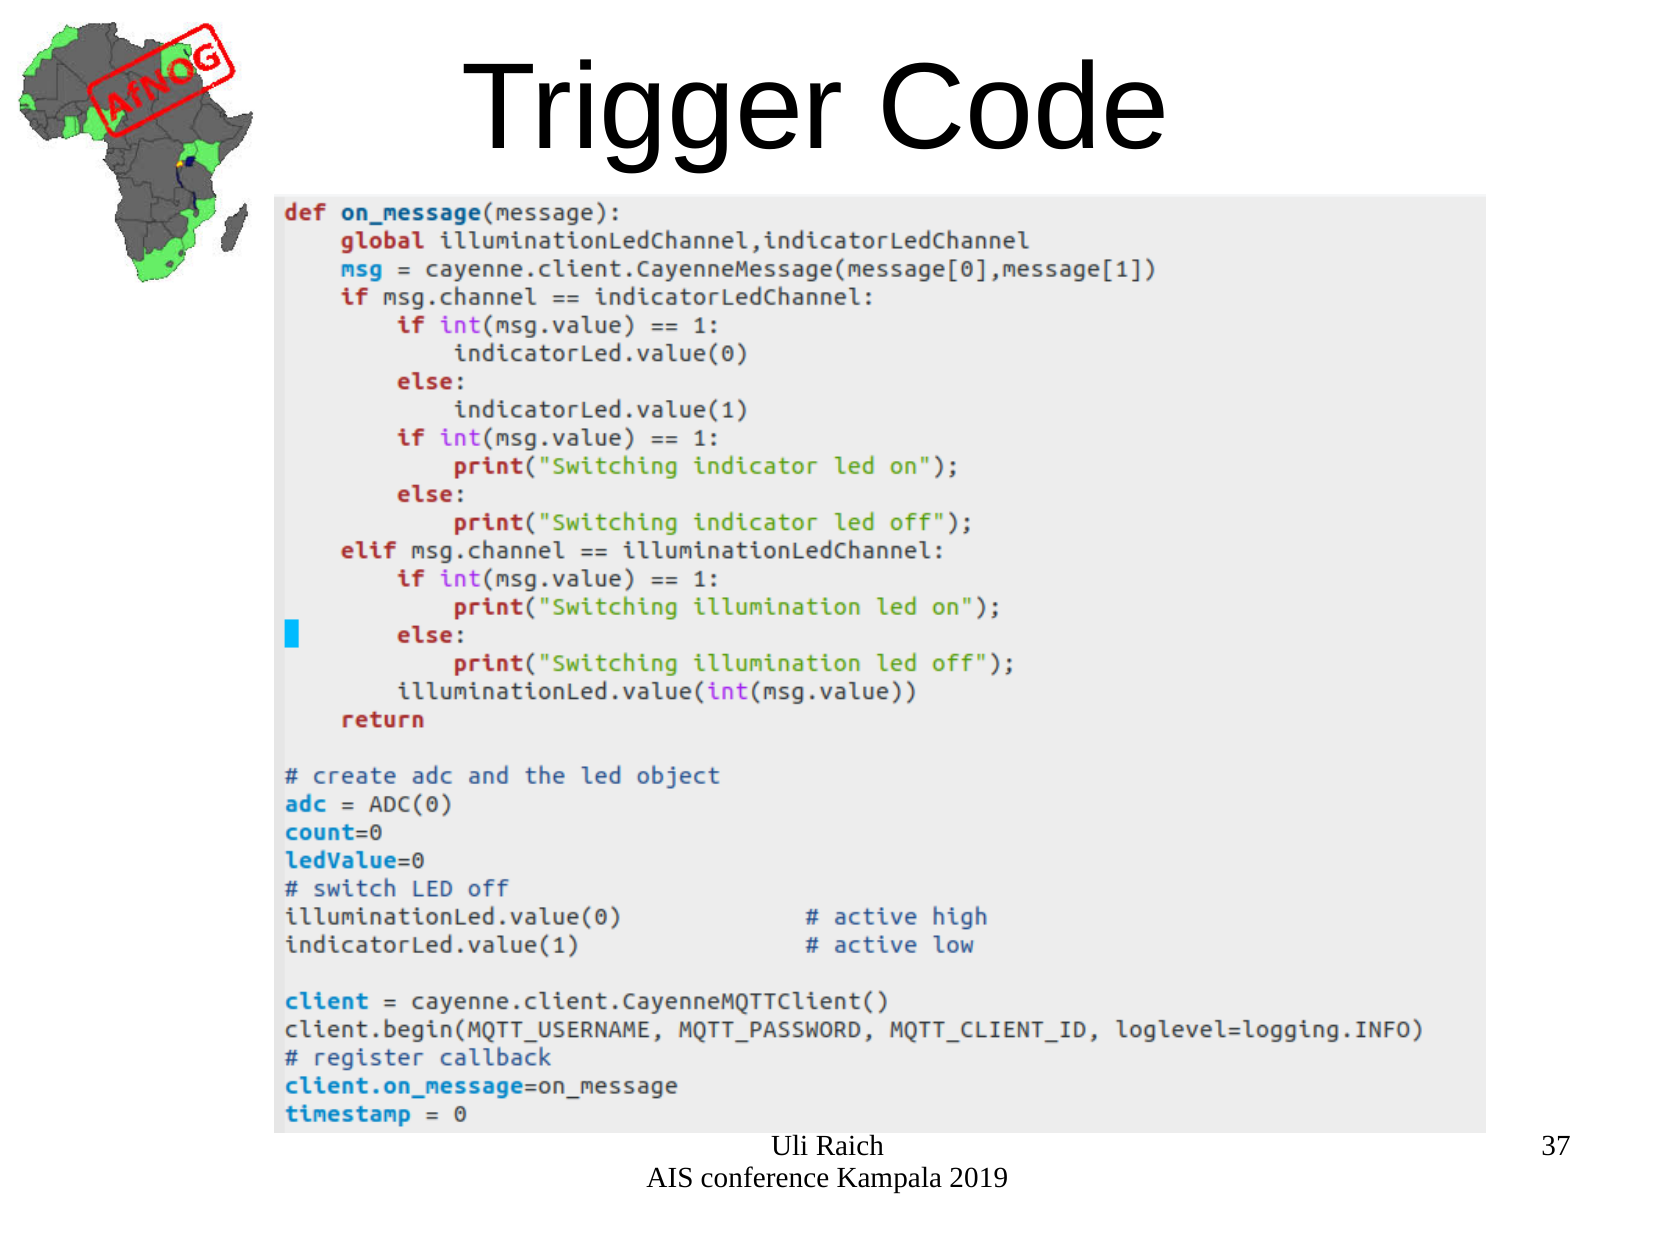

# Trigger Code
Uli Raich AIS conference Kampala 2019
37